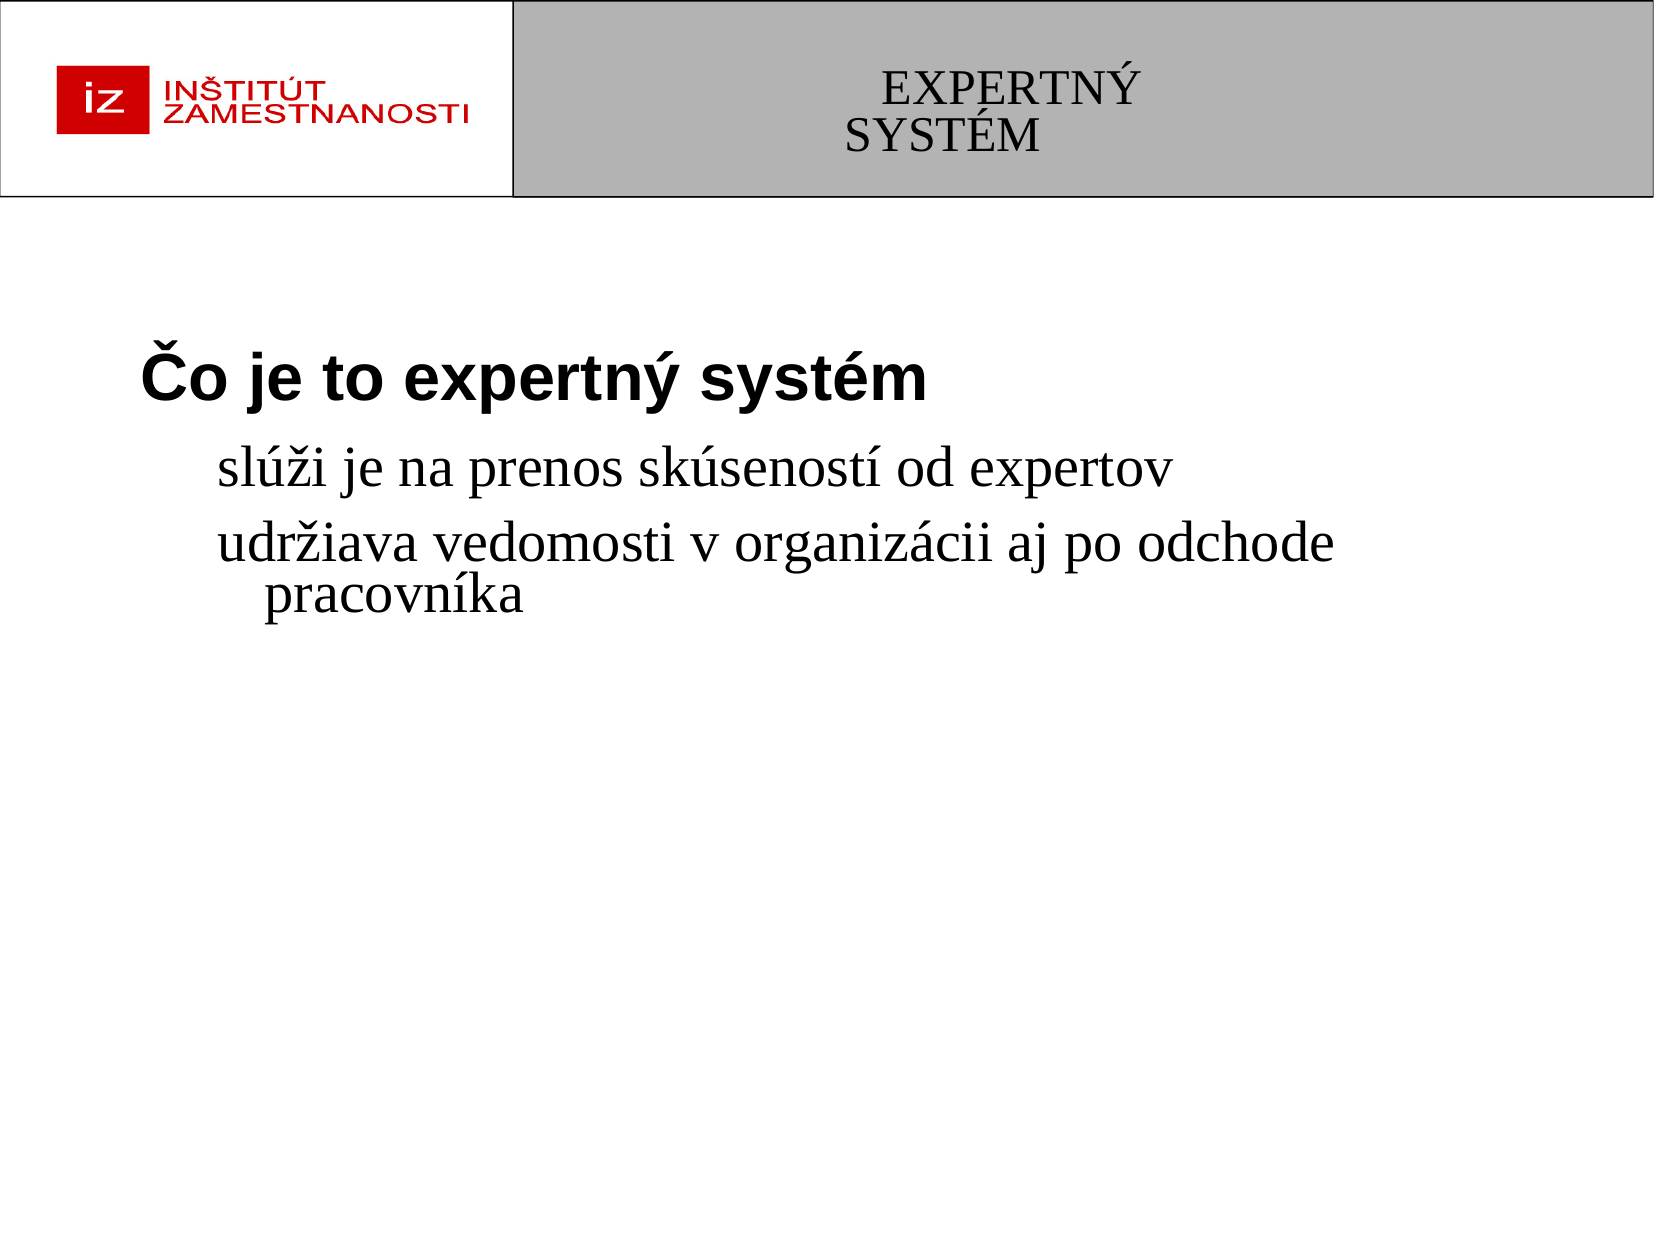

EXPERTNÝ SYSTÉM
# Čo je to expertný systém
slúži je na prenos skúseností od expertov
udržiava vedomosti v organizácii aj po odchode pracovníka